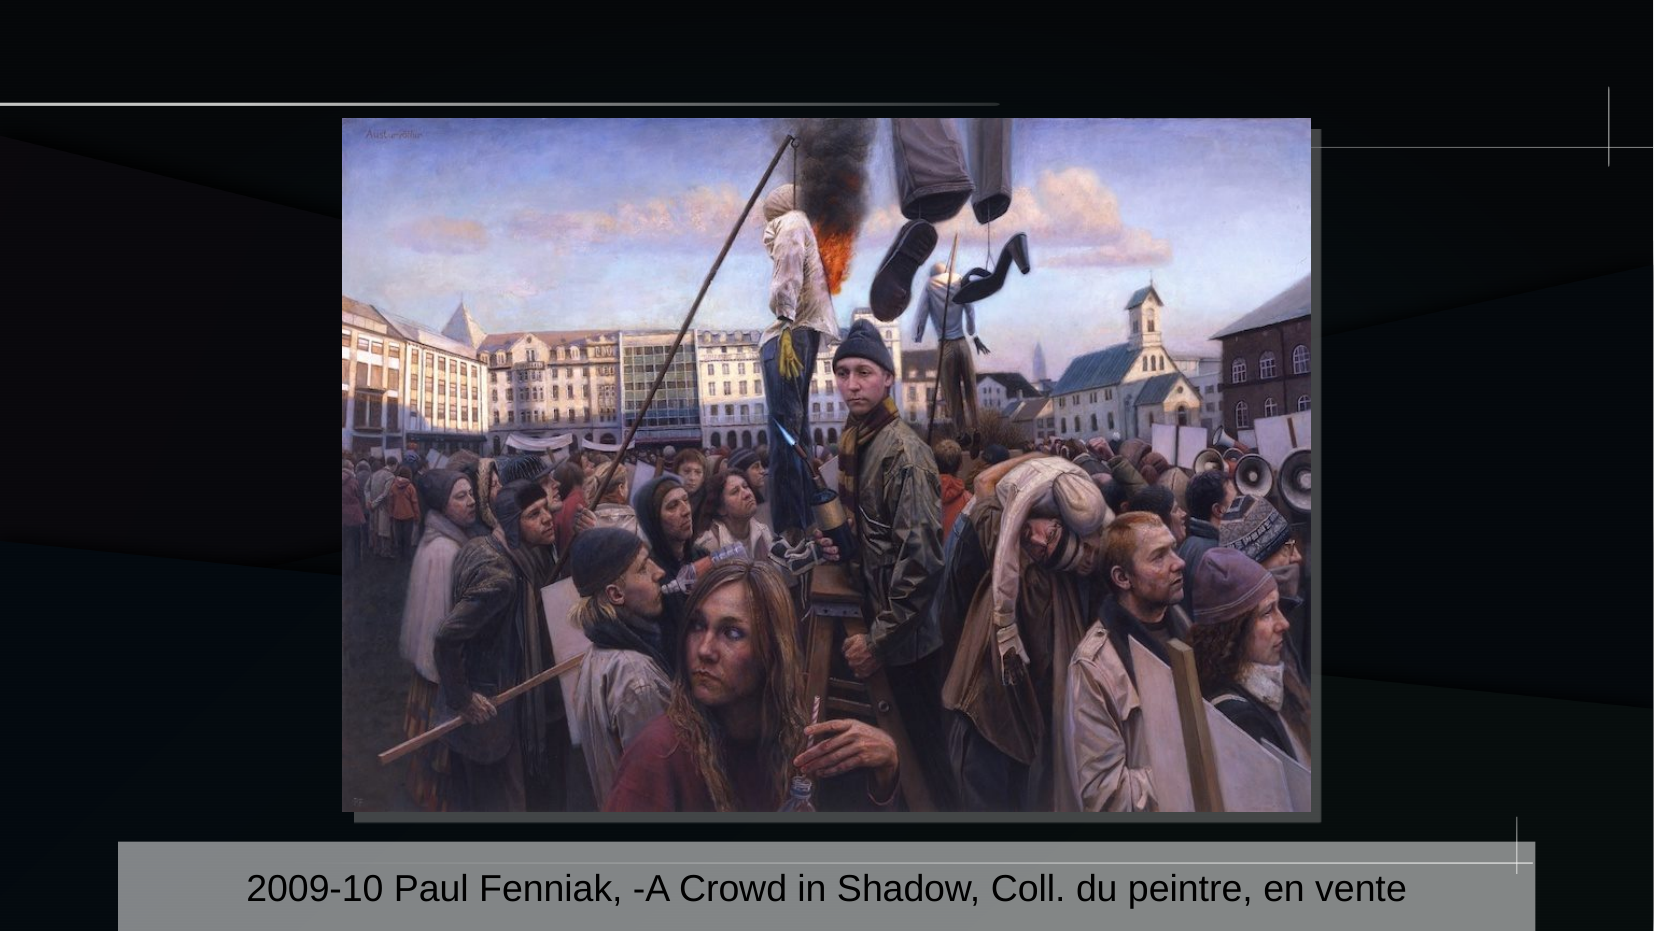

2009-10 Paul Fenniak, -A Crowd in Shadow, Coll. du peintre, en vente